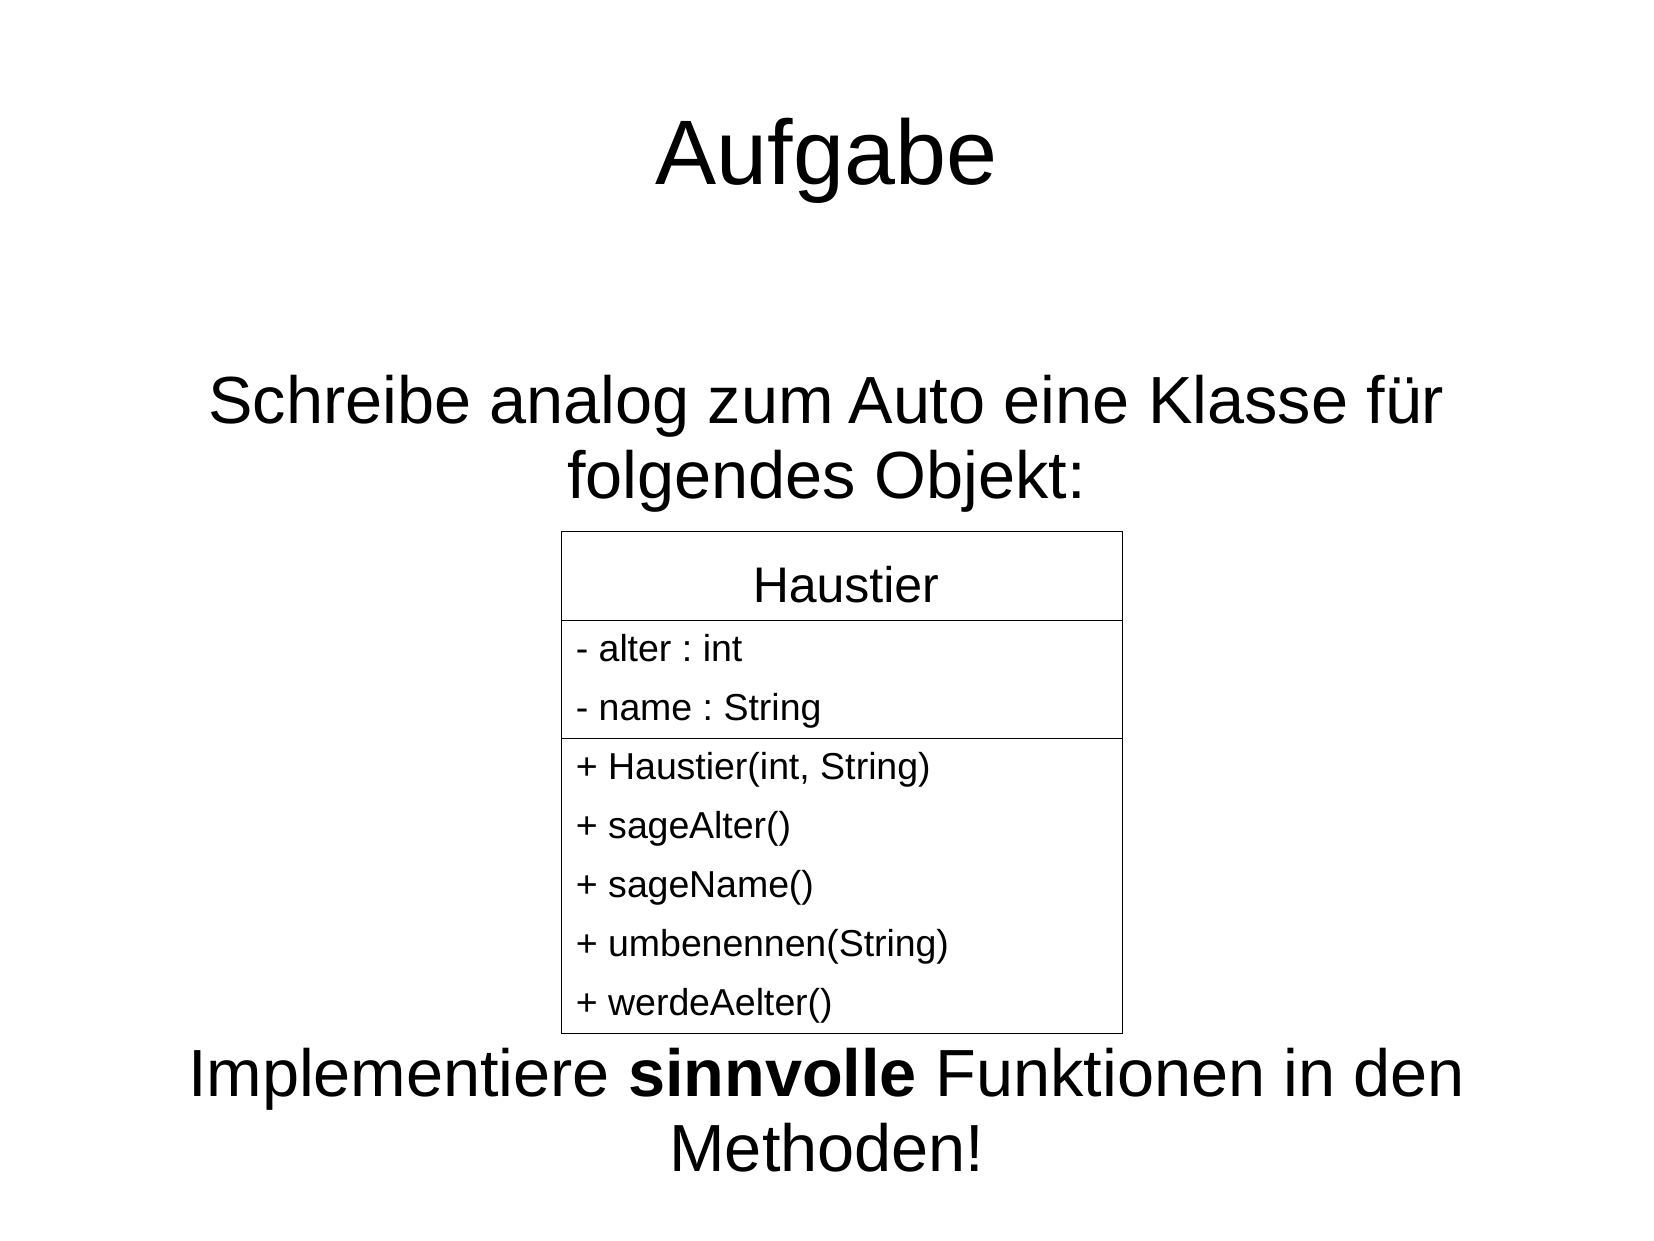

# Aufgabe
Schreibe analog zum Auto eine Klasse für folgendes Objekt:
Implementiere sinnvolle Funktionen in den Methoden!
Haustier
- alter : int
- name : String
+ Haustier(int, String)
+ sageAlter()
+ sageName()
+ umbenennen(String)
+ werdeAelter()